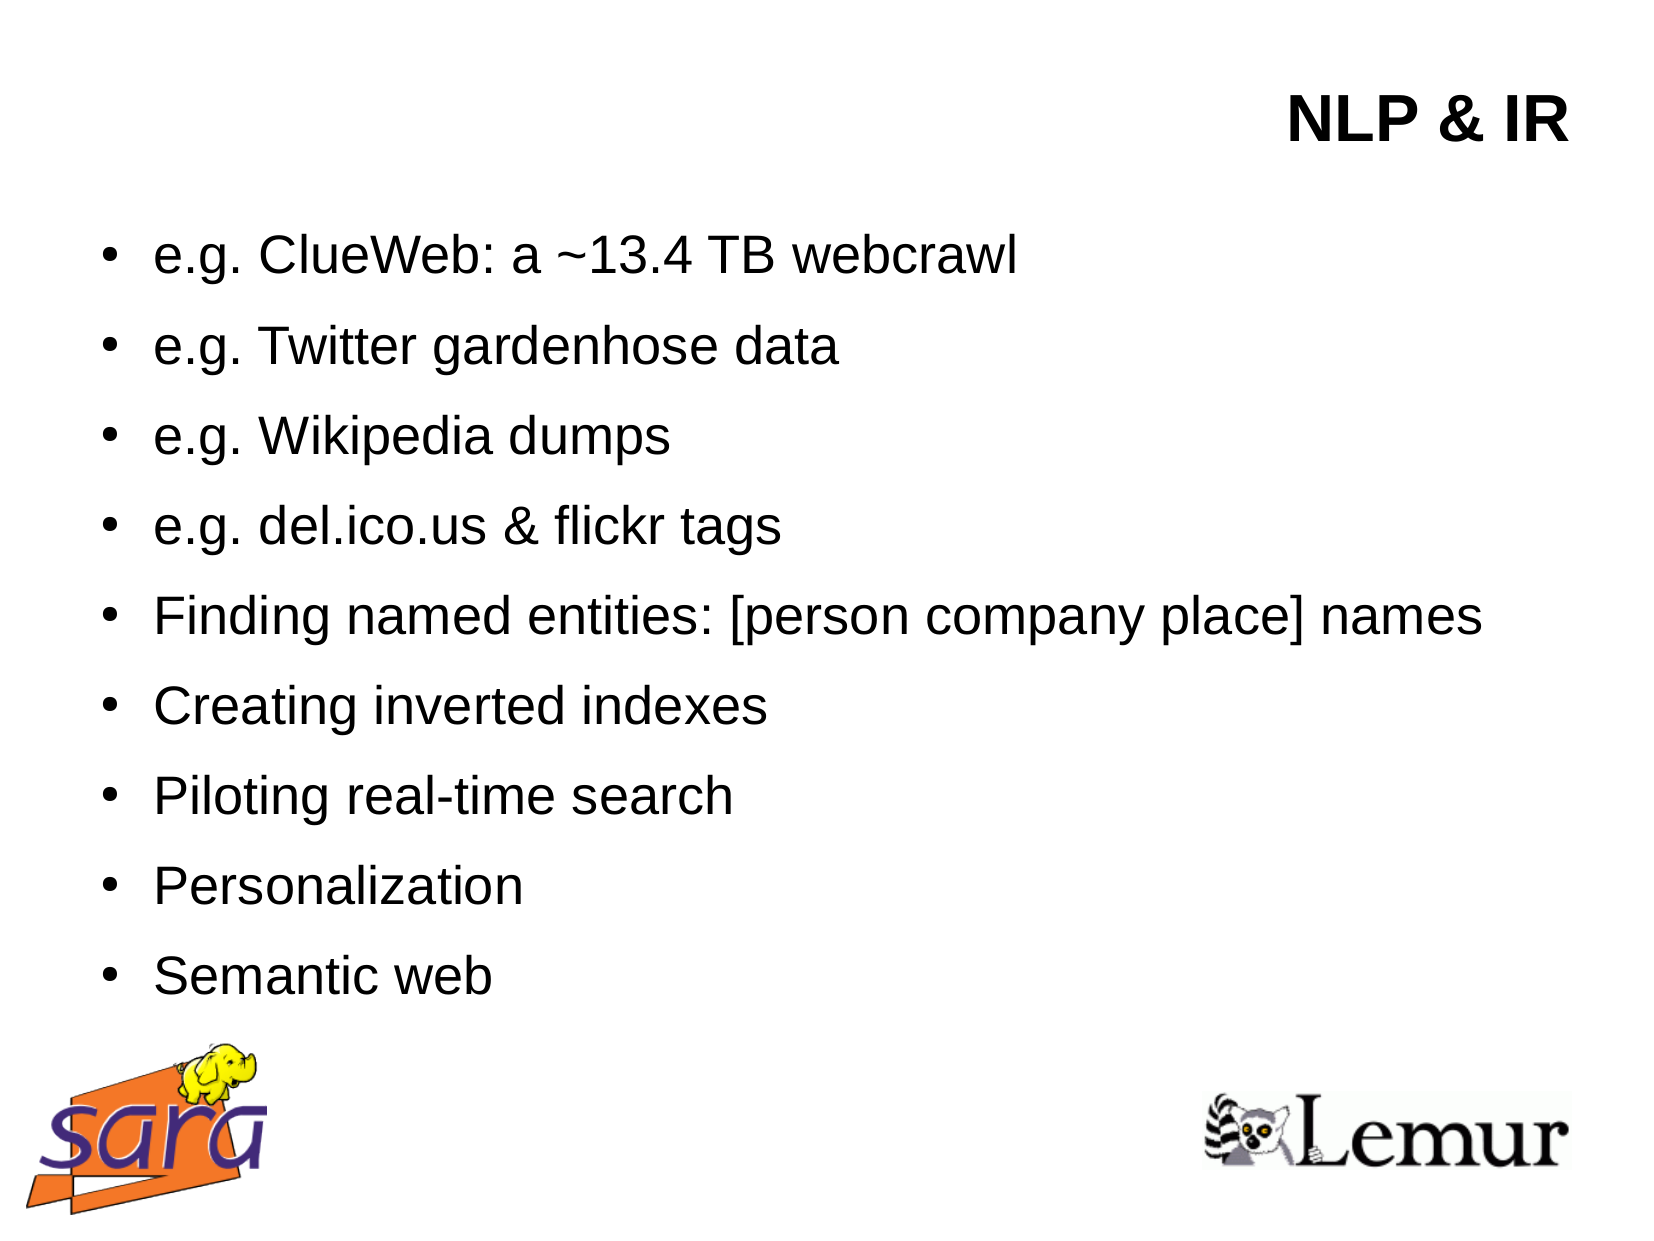

# NLP & IR
e.g. ClueWeb: a ~13.4 TB webcrawl
e.g. Twitter gardenhose data
e.g. Wikipedia dumps
e.g. del.ico.us & flickr tags
Finding named entities: [person company place] names
Creating inverted indexes
Piloting real-time search
Personalization
Semantic web